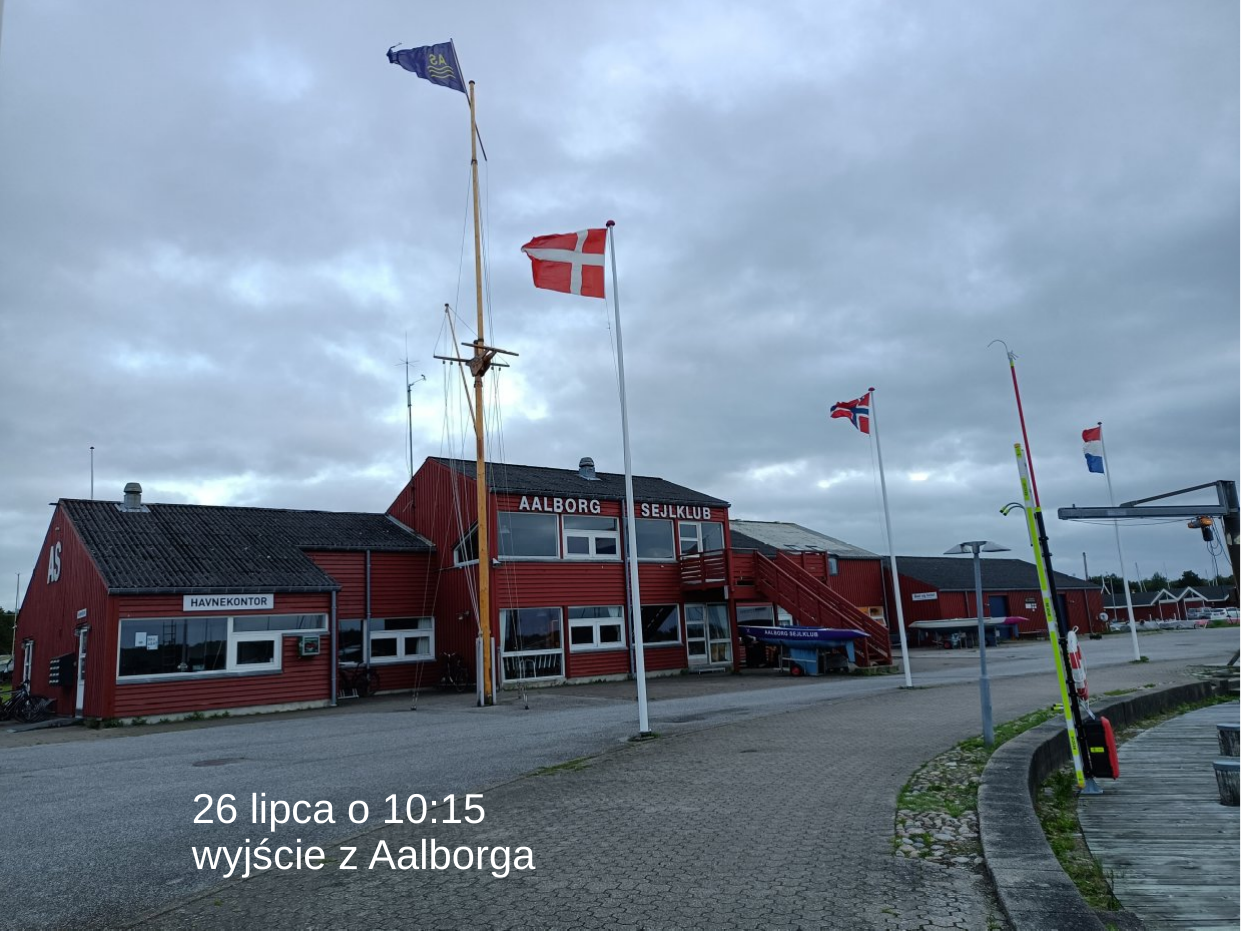

#
26 lipca o 10:15
wyjście z Aalborga